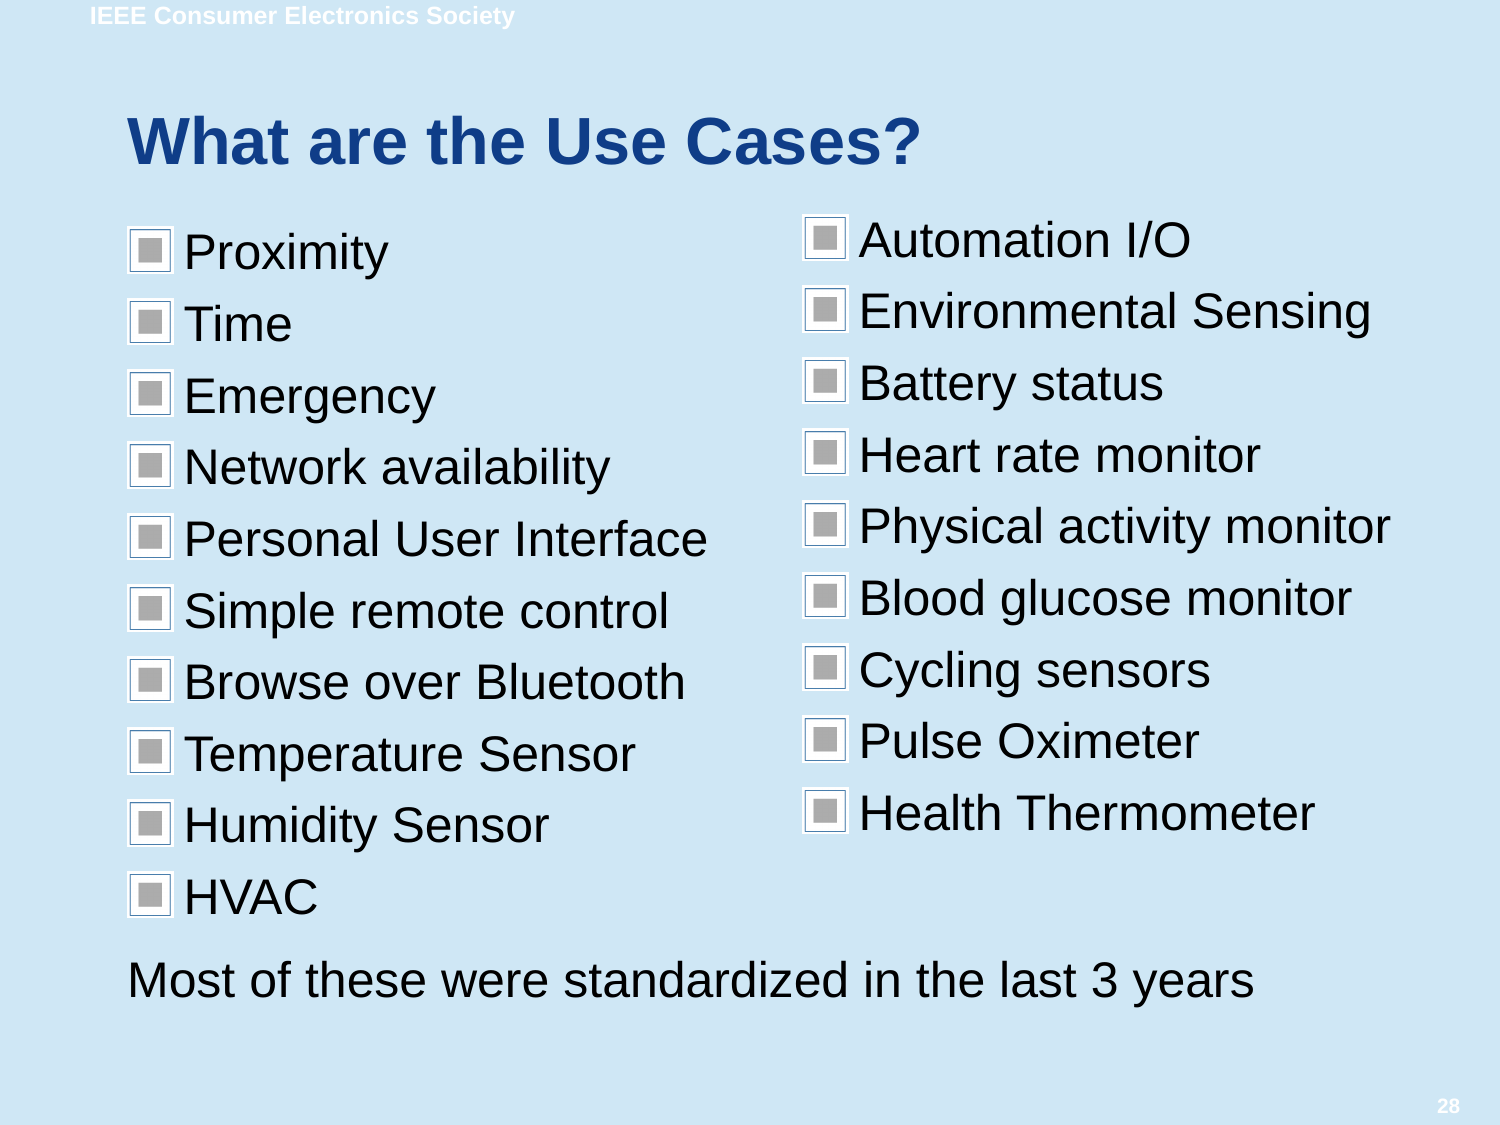

# What are the Use Cases?
Automation I/O
Environmental Sensing
Battery status
Heart rate monitor
Physical activity monitor
Blood glucose monitor
Cycling sensors
Pulse Oximeter
Health Thermometer
Proximity
Time
Emergency
Network availability
Personal User Interface
Simple remote control
Browse over Bluetooth
Temperature Sensor
Humidity Sensor
HVAC
Most of these were standardized in the last 3 years